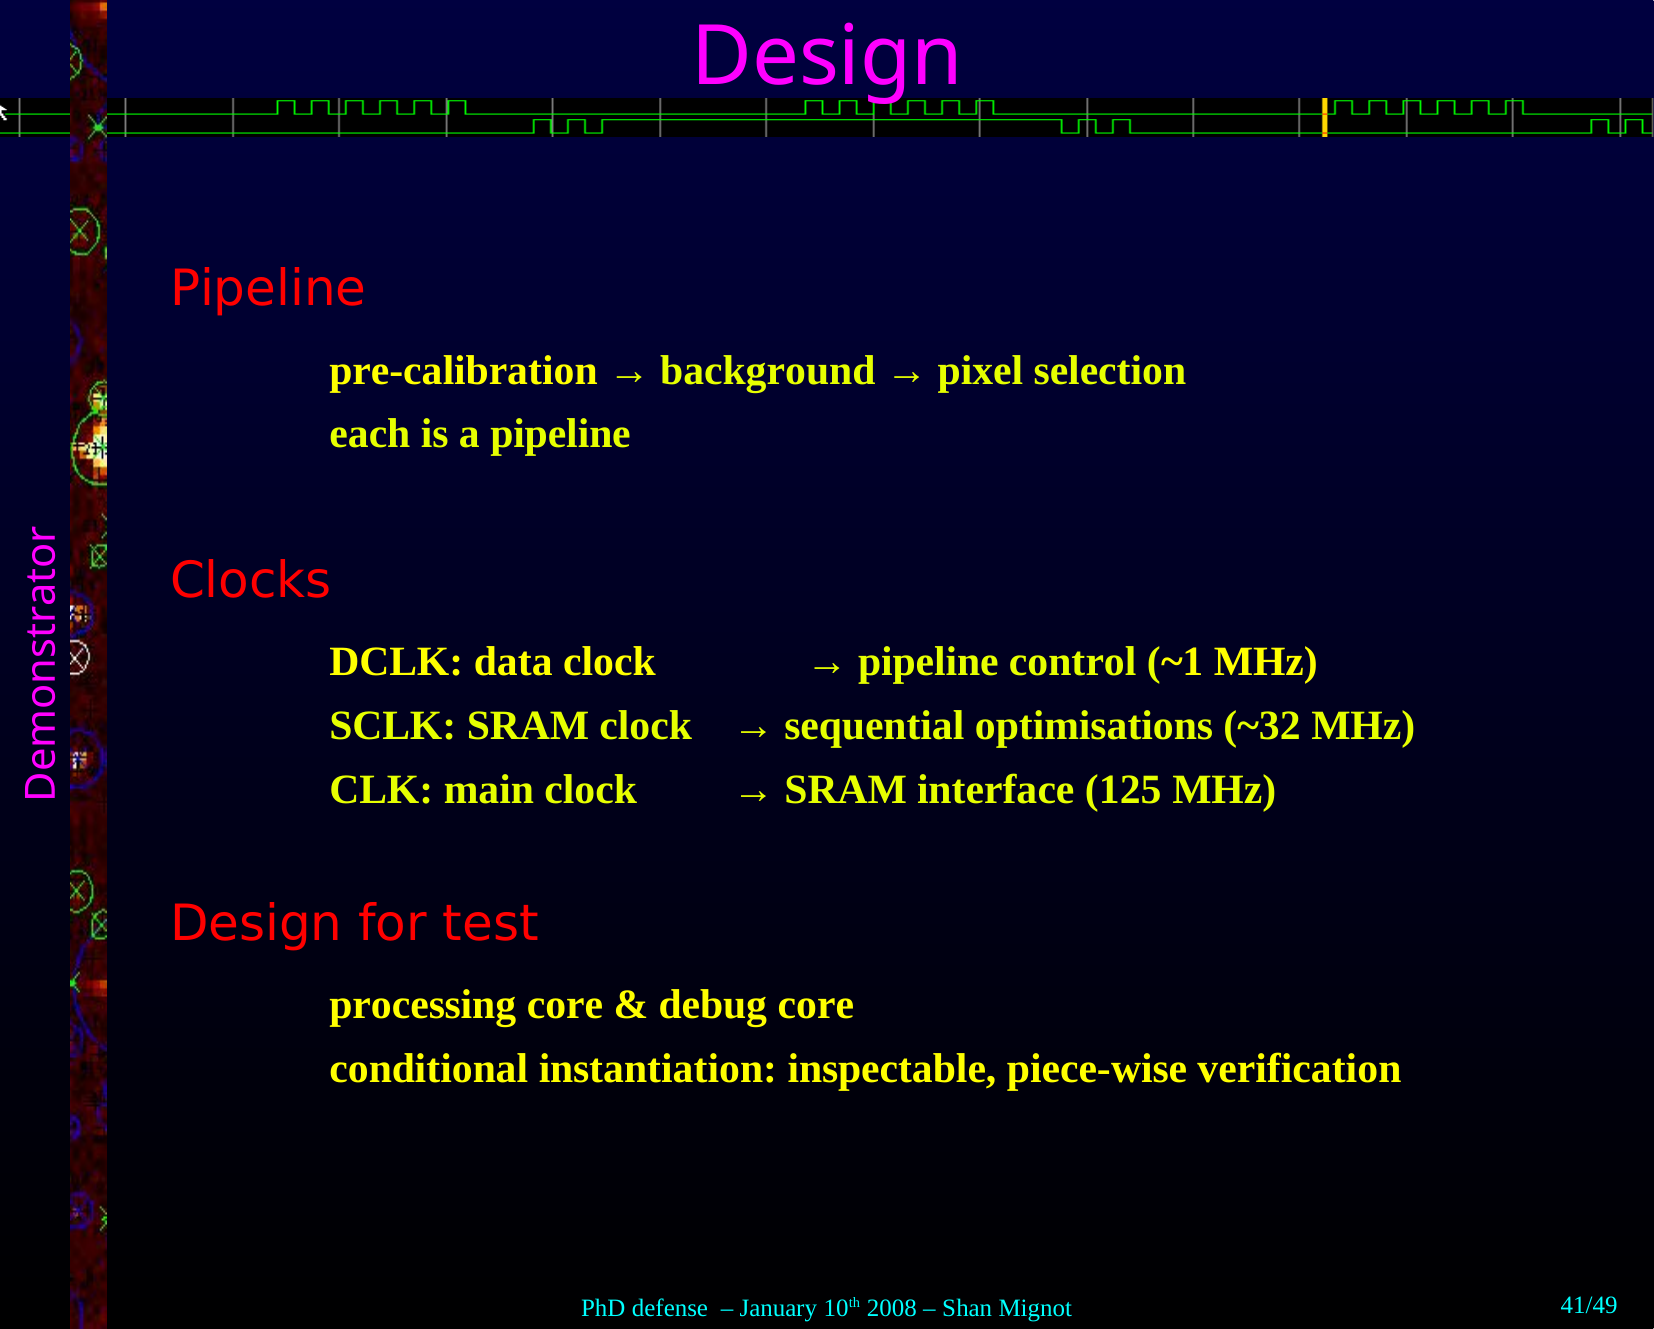

# Design
Pipeline
pre-calibration → background → pixel selection
each is a pipeline
Clocks
DCLK: data clock 		→ pipeline control (~1 MHz)
SCLK: SRAM clock 	→ sequential optimisations (~32 MHz)
CLK: main clock		→ SRAM interface (125 MHz)
Design for test
processing core & debug core
conditional instantiation: inspectable, piece-wise verification
Demonstrator
PhD defense – January 10th 2008 – Shan Mignot